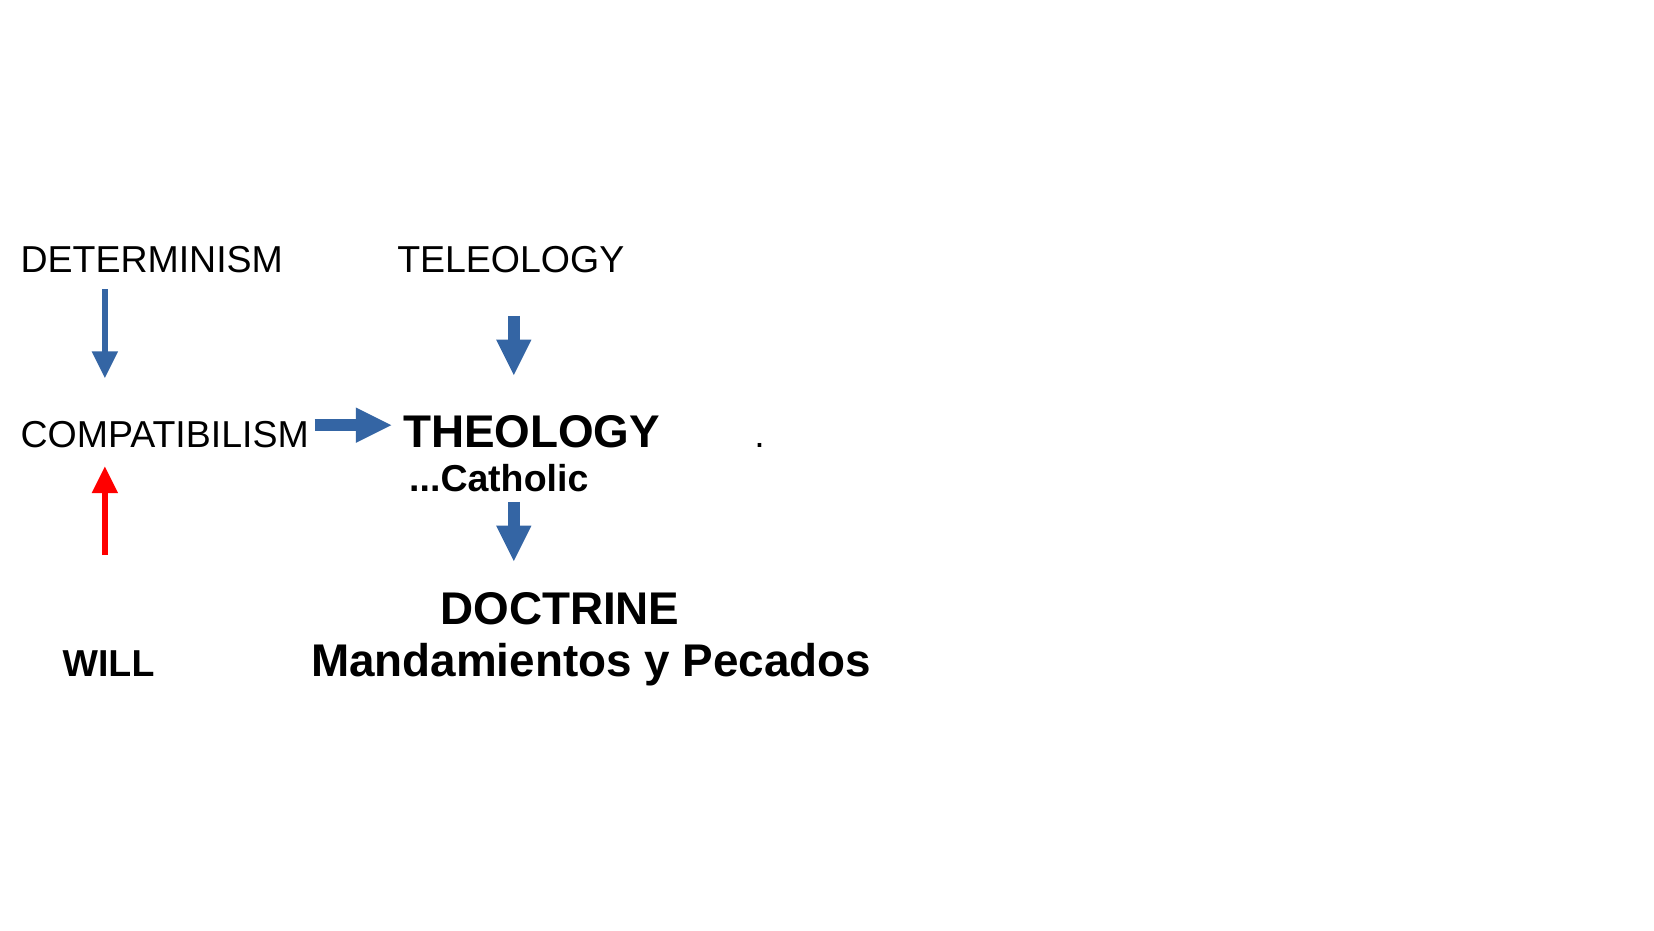

DETERMINISM TELEOLOGY
COMPATIBILISM THEOLOGY .
 ...Catholic
 DOCTRINE
 WILL Mandamientos y Pecados